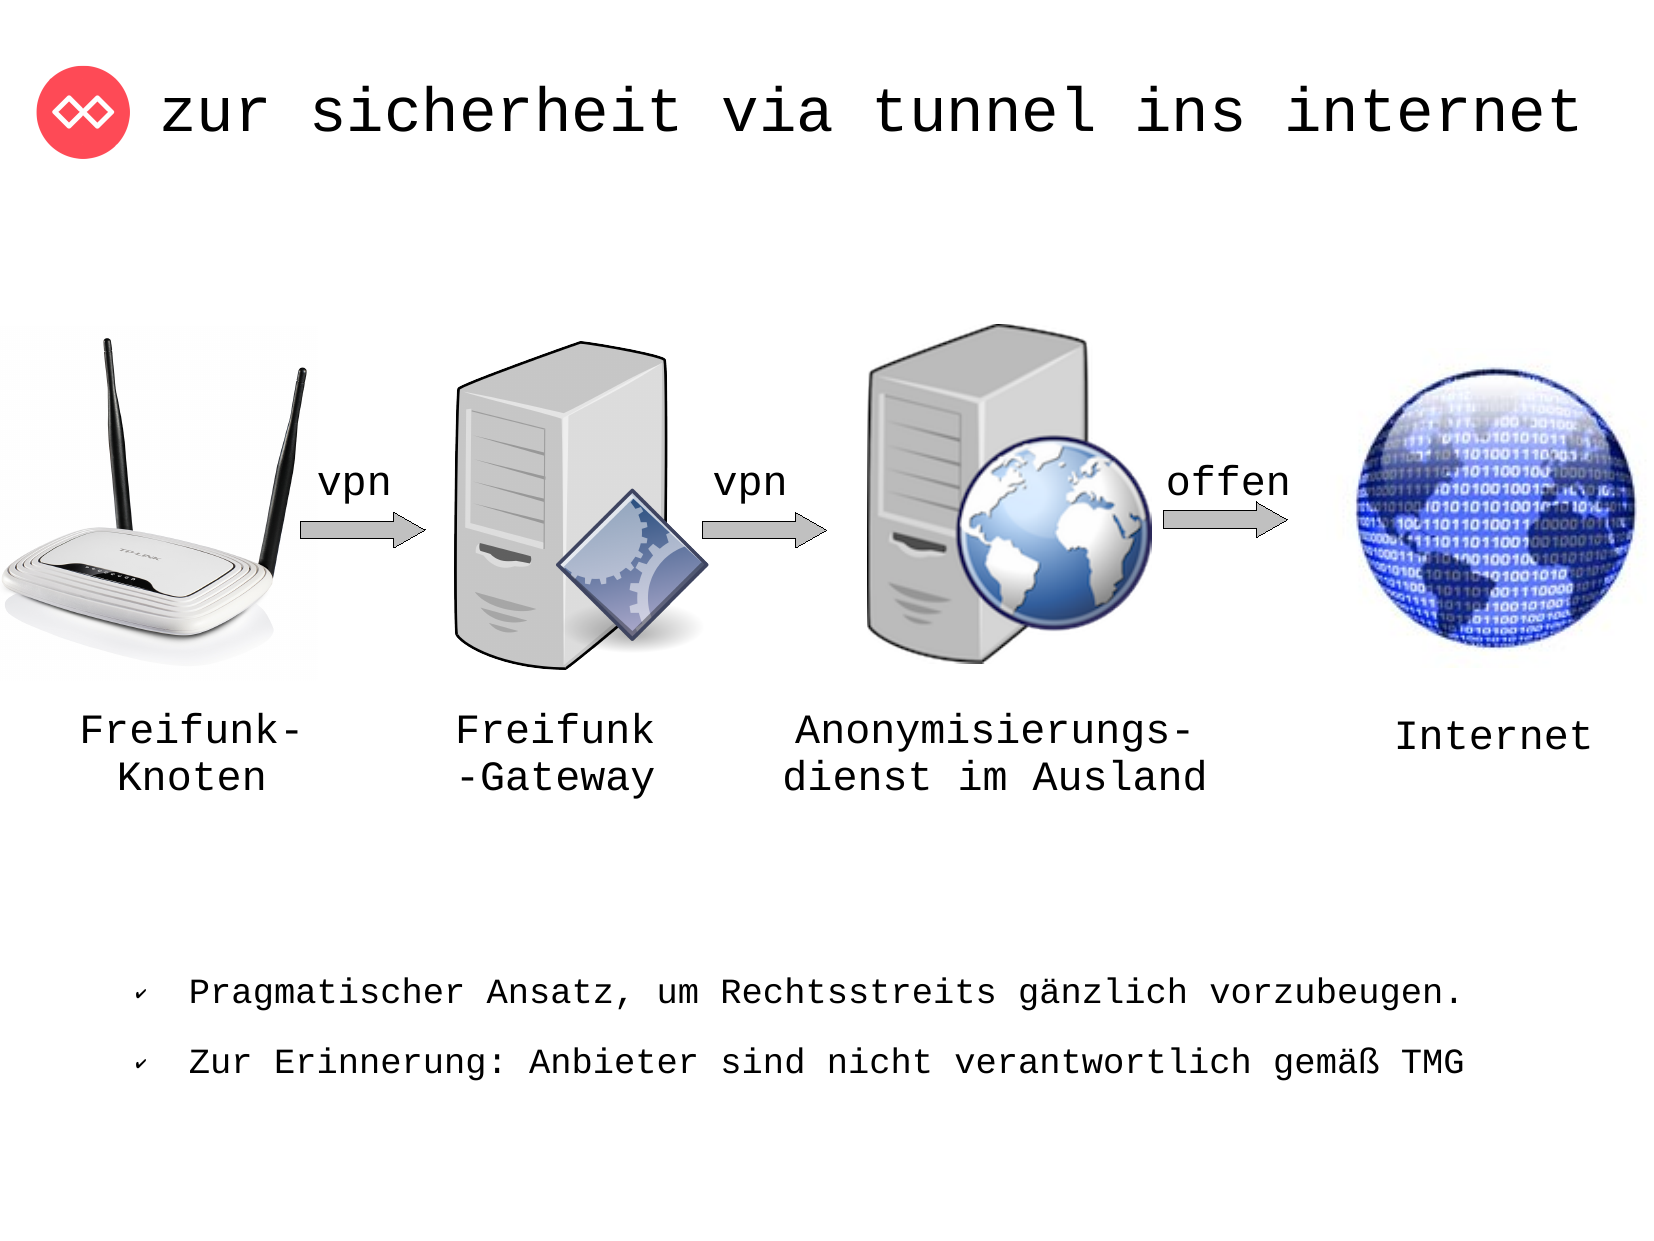

# zur sicherheit via tunnel ins internet
vpn
vpn
offen
Freifunk-Knoten
Freifunk-Gateway
Anonymisierungs-dienst im Ausland
Internet
Pragmatischer Ansatz, um Rechtsstreits gänzlich vorzubeugen.
Zur Erinnerung: Anbieter sind nicht verantwortlich gemäß TMG